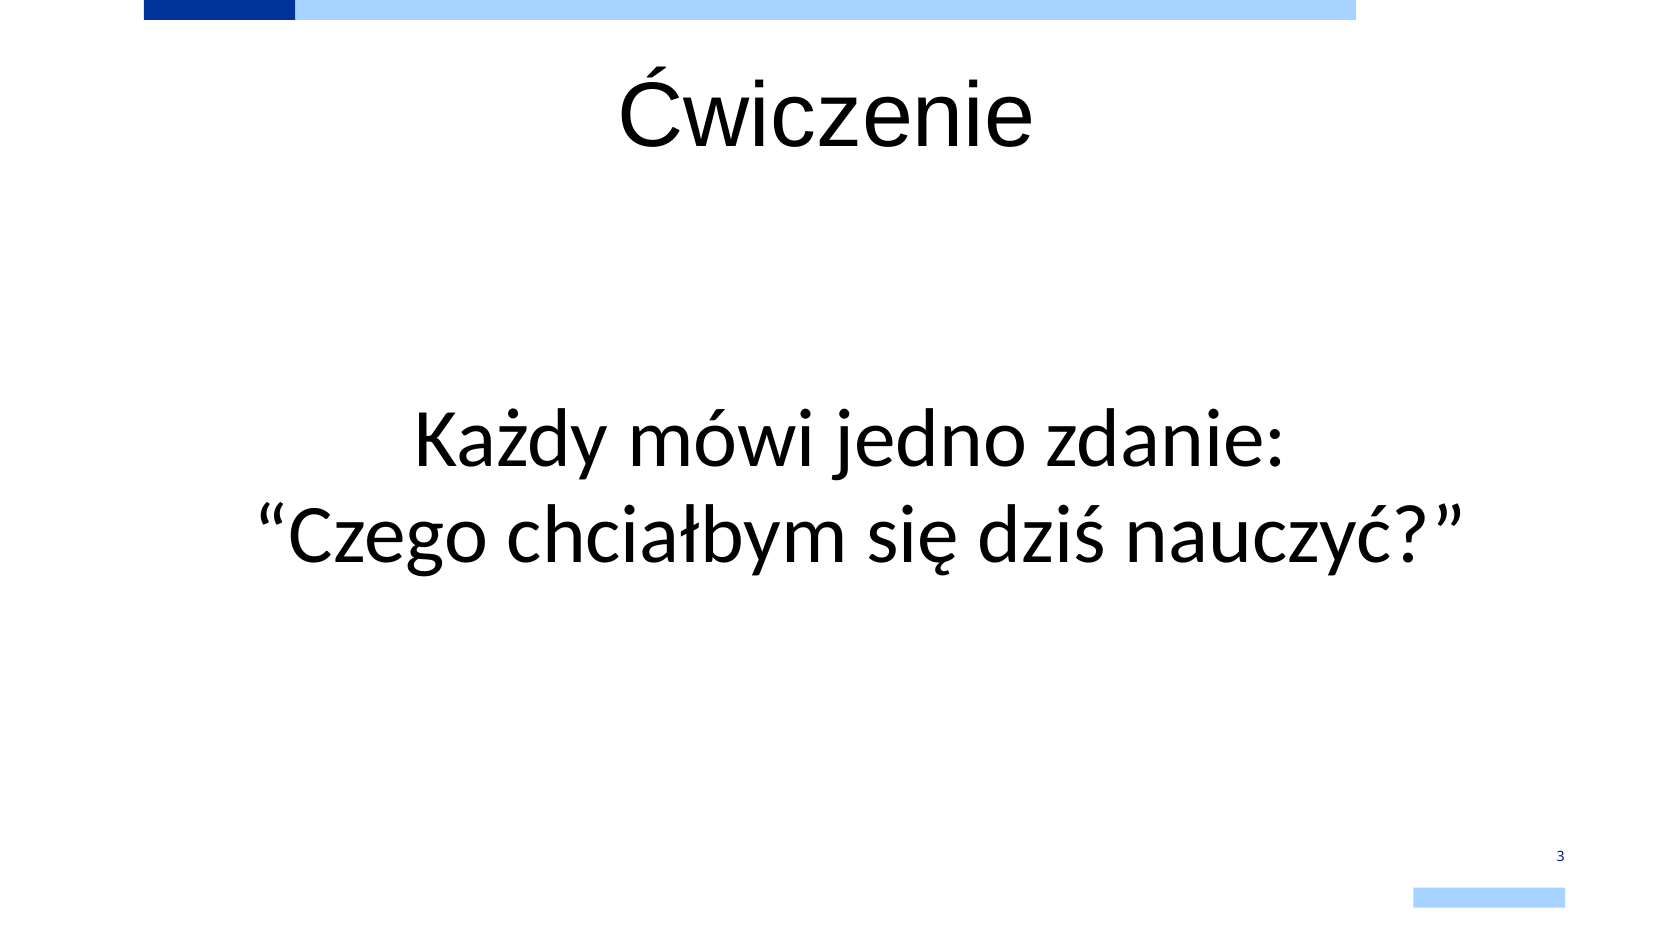

# Ćwiczenie
Każdy mówi jedno zdanie:
“Czego chciałbym się dziś nauczyć?”